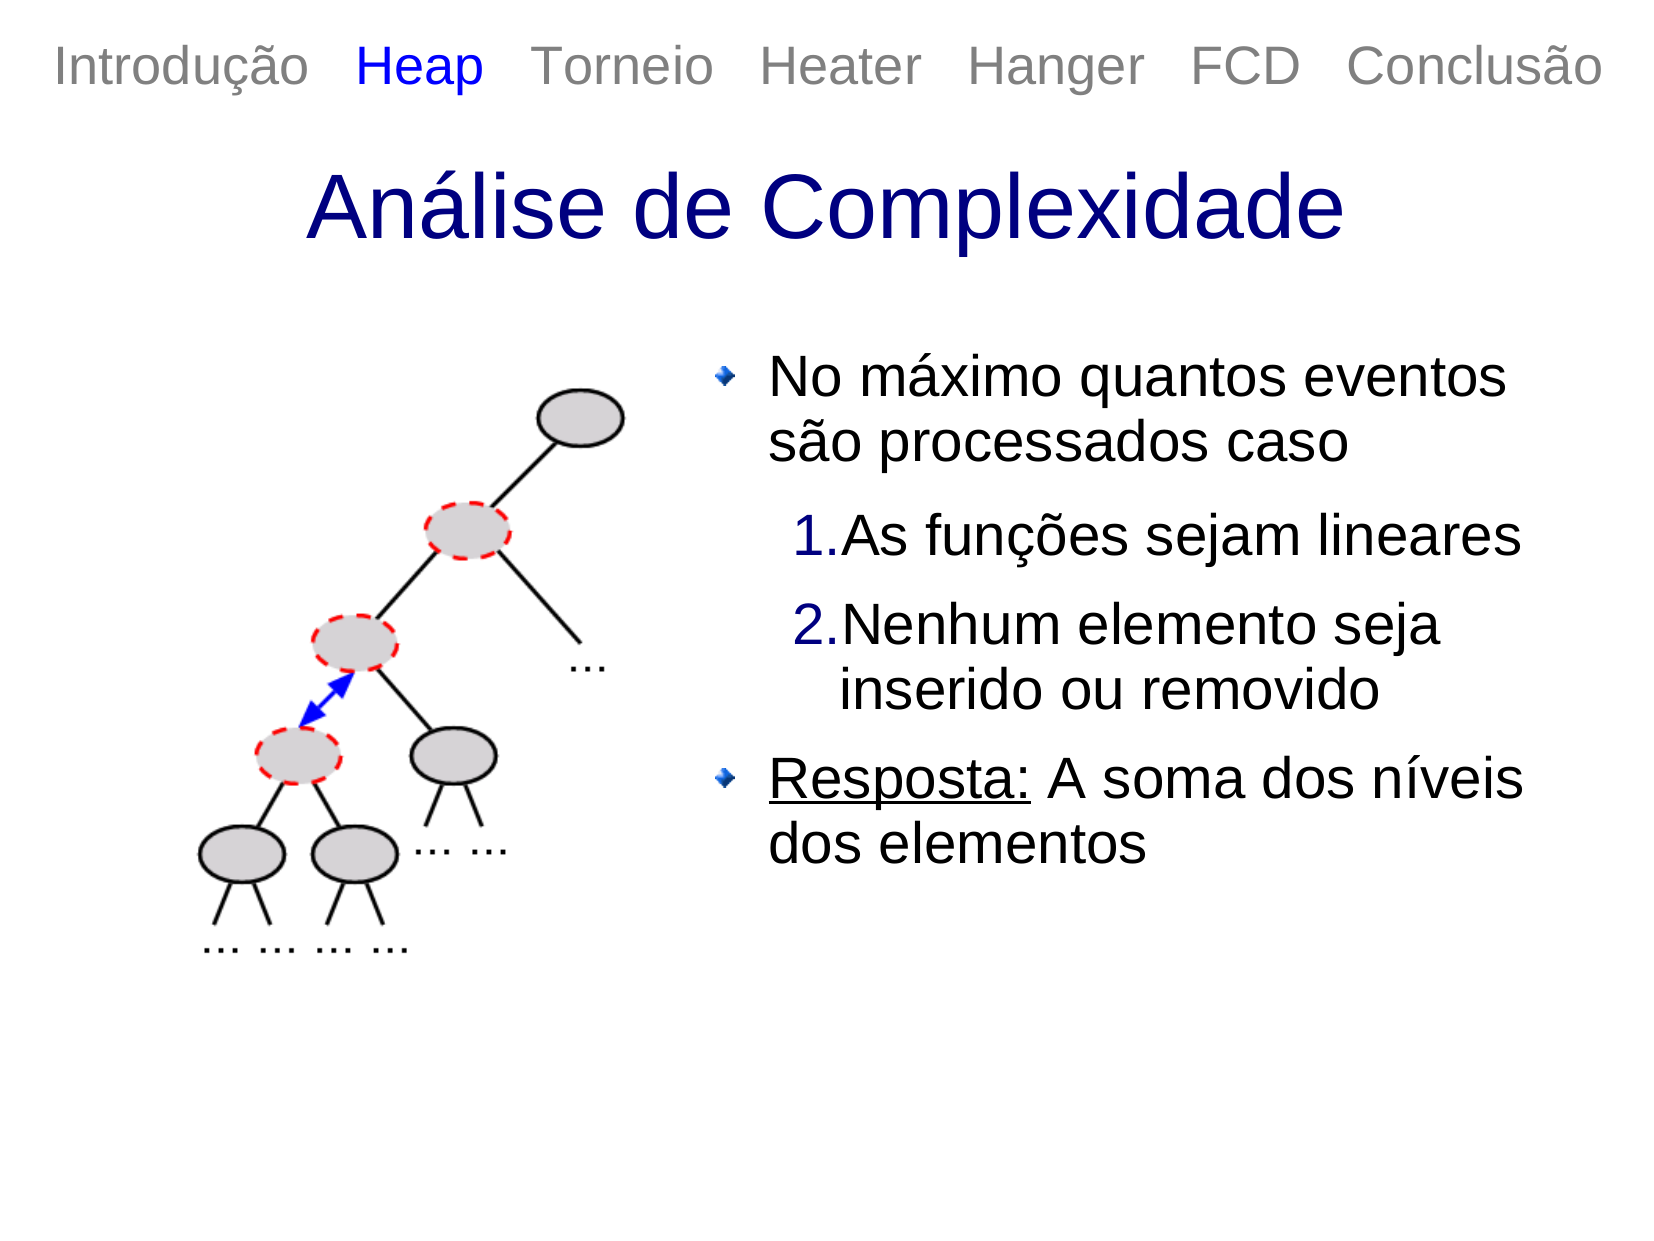

Introdução Heap Torneio Heater Hanger FCD Conclusão
# Análise de Complexidade
No máximo quantos eventos são processados caso
As funções sejam lineares
Nenhum elemento seja inserido ou removido
Resposta: A soma dos níveis dos elementos